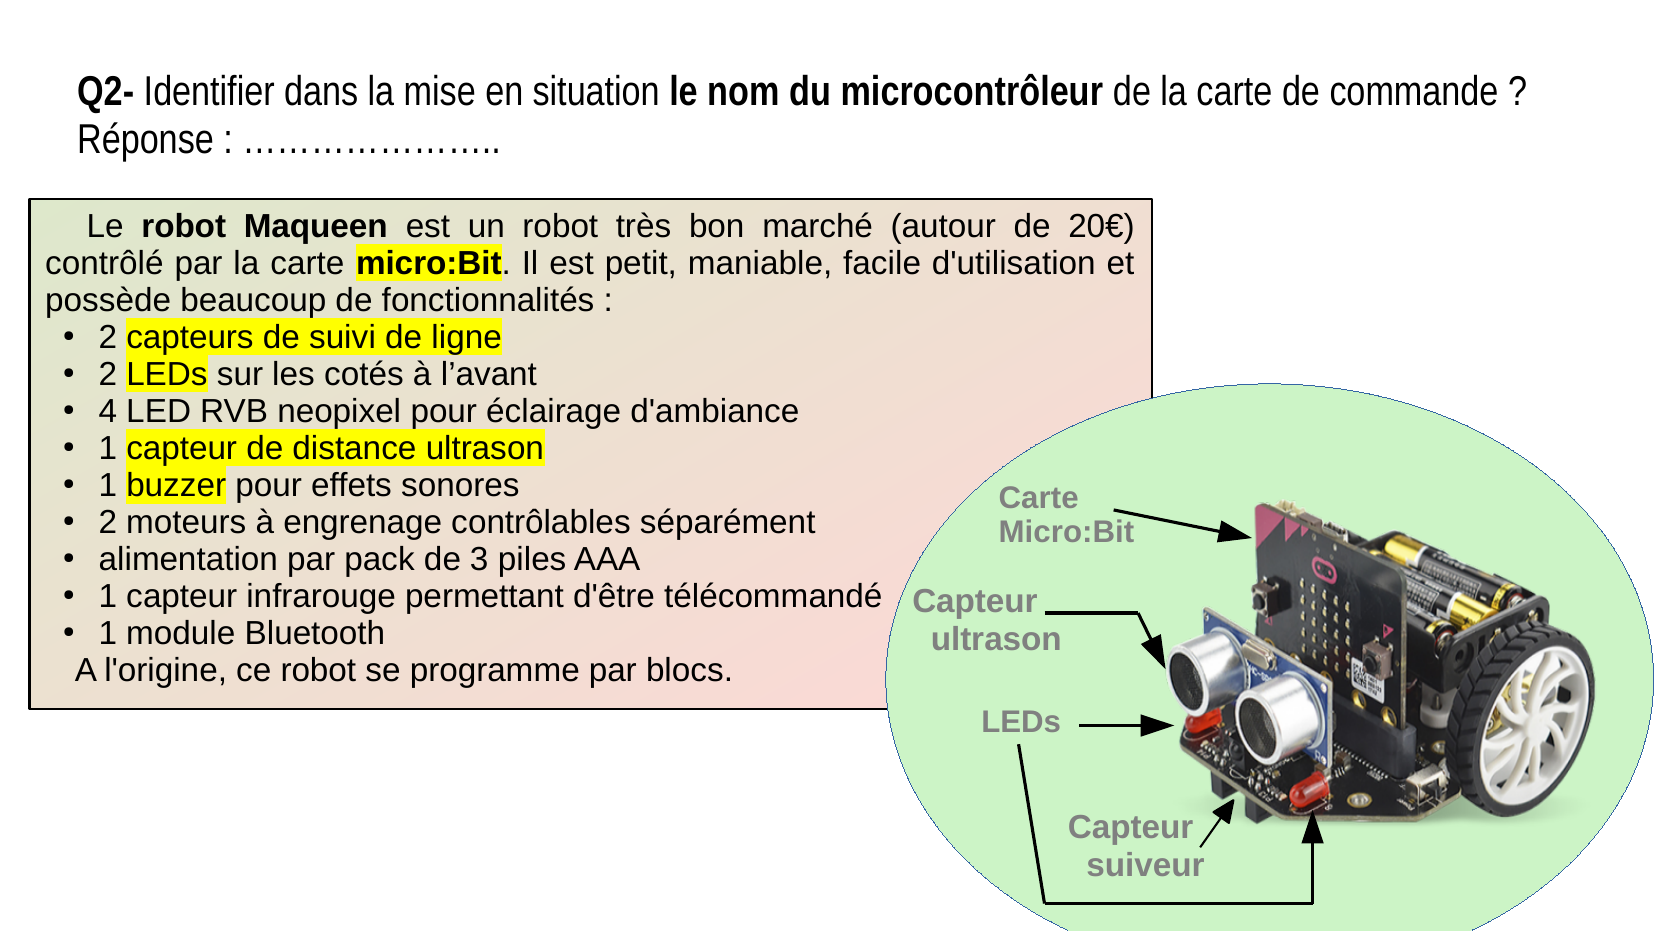

Q2- Identifier dans la mise en situation le nom du microcontrôleur de la carte de commande ?
Réponse : …………………..
Le robot Maqueen est un robot très bon marché (autour de 20€) contrôlé par la carte micro:Bit. Il est petit, maniable, facile d'utilisation et possède beaucoup de fonctionnalités :
2 capteurs de suivi de ligne
2 LEDs sur les cotés à l’avant
4 LED RVB neopixel pour éclairage d'ambiance
1 capteur de distance ultrason
1 buzzer pour effets sonores
2 moteurs à engrenage contrôlables séparément
alimentation par pack de 3 piles AAA
1 capteur infrarouge permettant d'être télécommandé
1 module Bluetooth
A l'origine, ce robot se programme par blocs.
Carte
Micro:Bit
Capteur
 ultrason
LEDs
Capteur
 suiveur